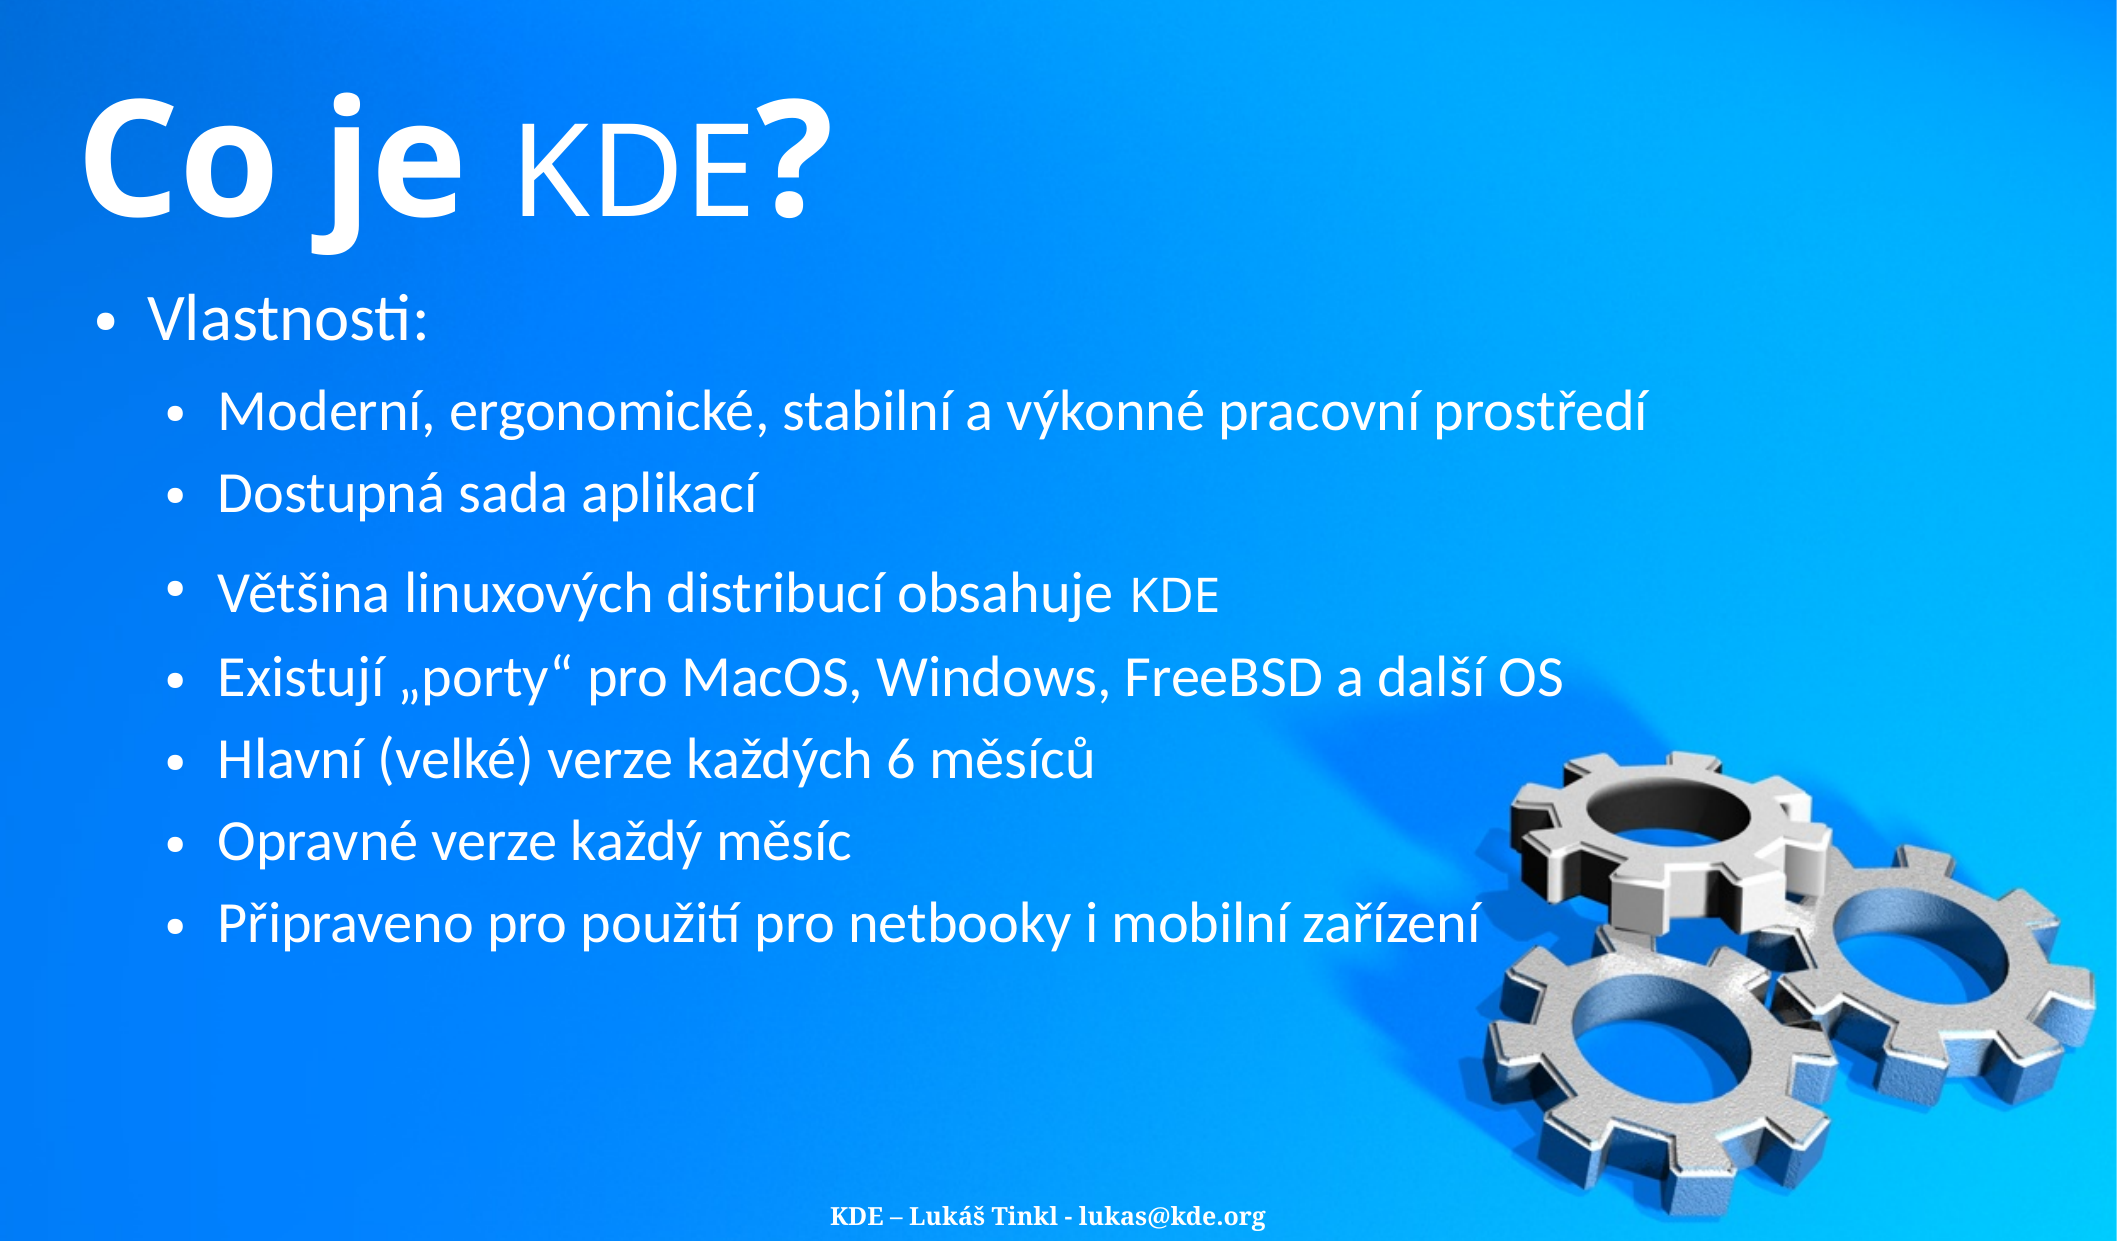

# Co je KDE?
Vlastnosti:
Moderní, ergonomické, stabilní a výkonné pracovní prostředí
Dostupná sada aplikací
Většina linuxových distribucí obsahuje KDE
Existují „porty“ pro MacOS, Windows, FreeBSD a další OS
Hlavní (velké) verze každých 6 měsíců
Opravné verze každý měsíc
Připraveno pro použití pro netbooky i mobilní zařízení
KDE for Beginners - Sandro S. Andrade - sandroandrade@kde.org